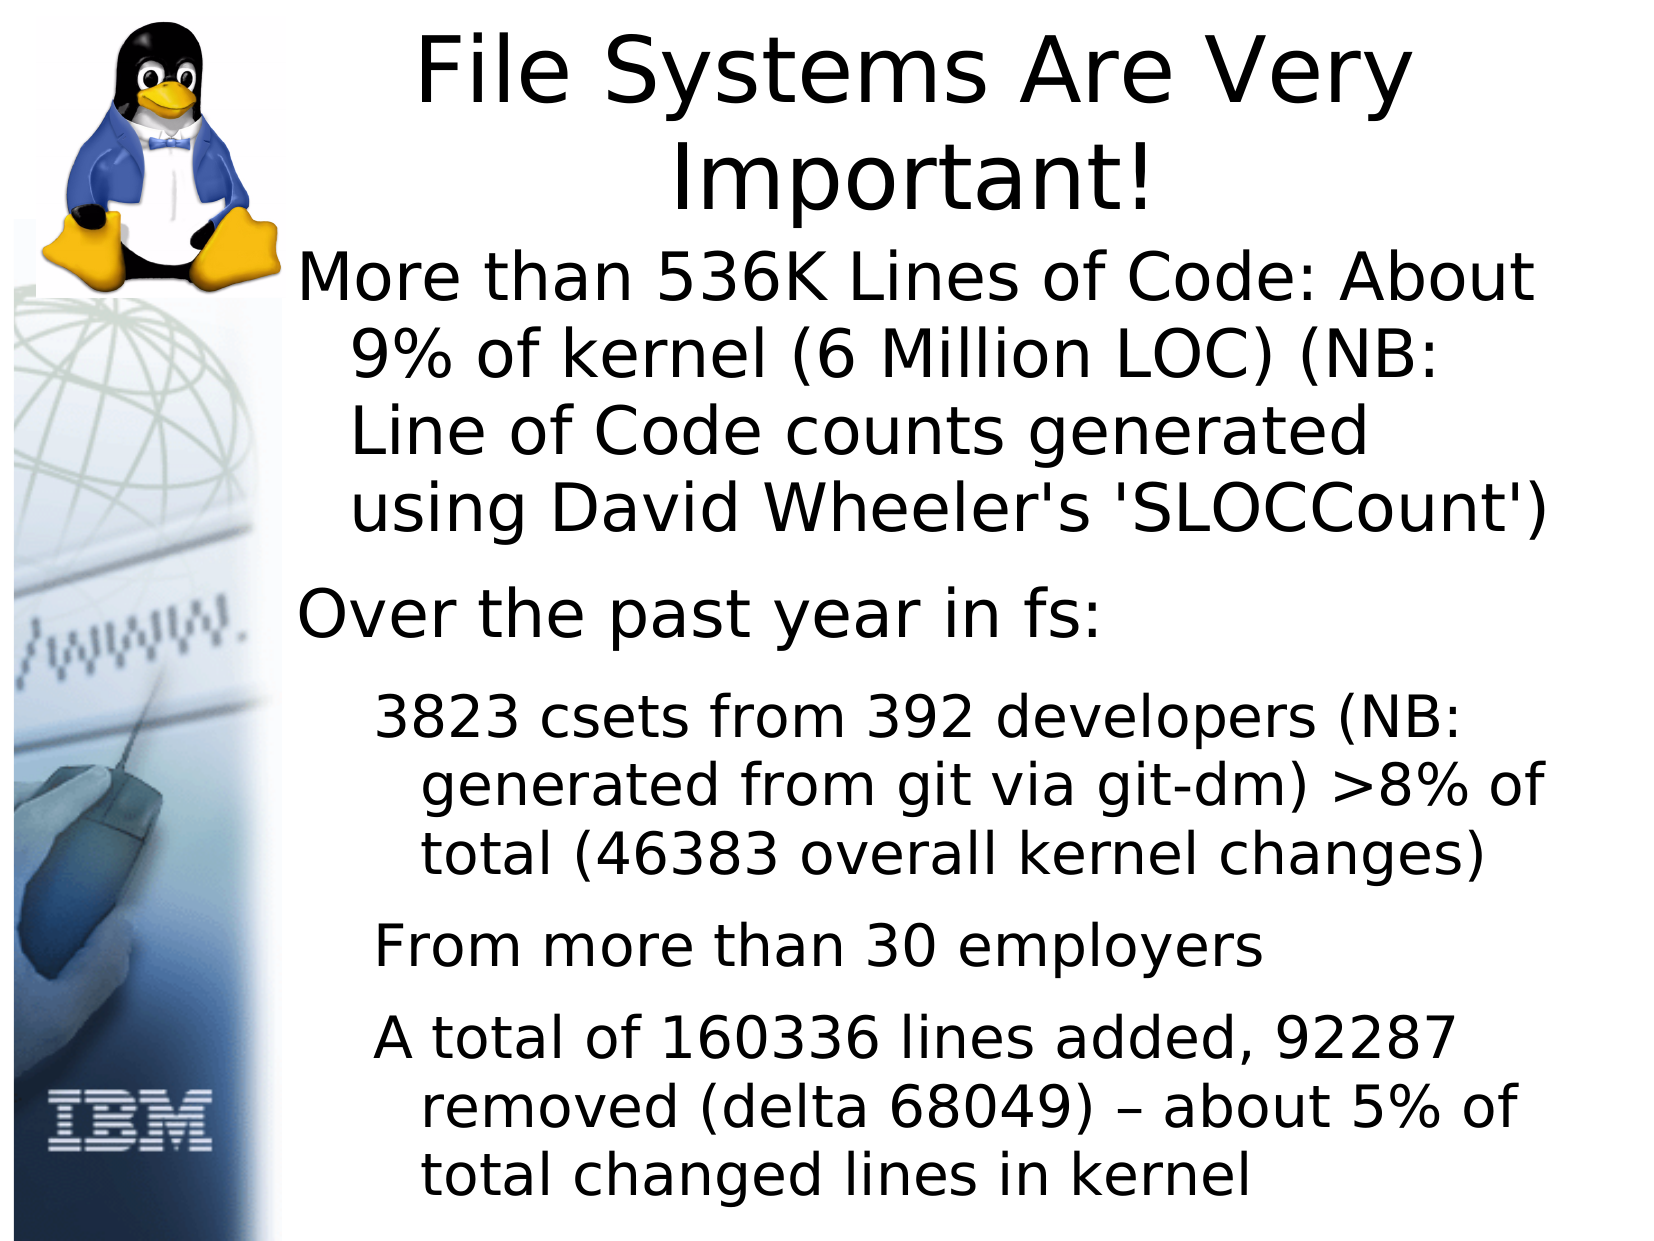

# File Systems Are Very Important!
More than 536K Lines of Code: About 9% of kernel (6 Million LOC) (NB: Line of Code counts generated using David Wheeler's 'SLOCCount')
Over the past year in fs:
3823 csets from 392 developers (NB: generated from git via git-dm) >8% of total (46383 overall kernel changes)
From more than 30 employers
A total of 160336 lines added, 92287 removed (delta 68049) – about 5% of total changed lines in kernel